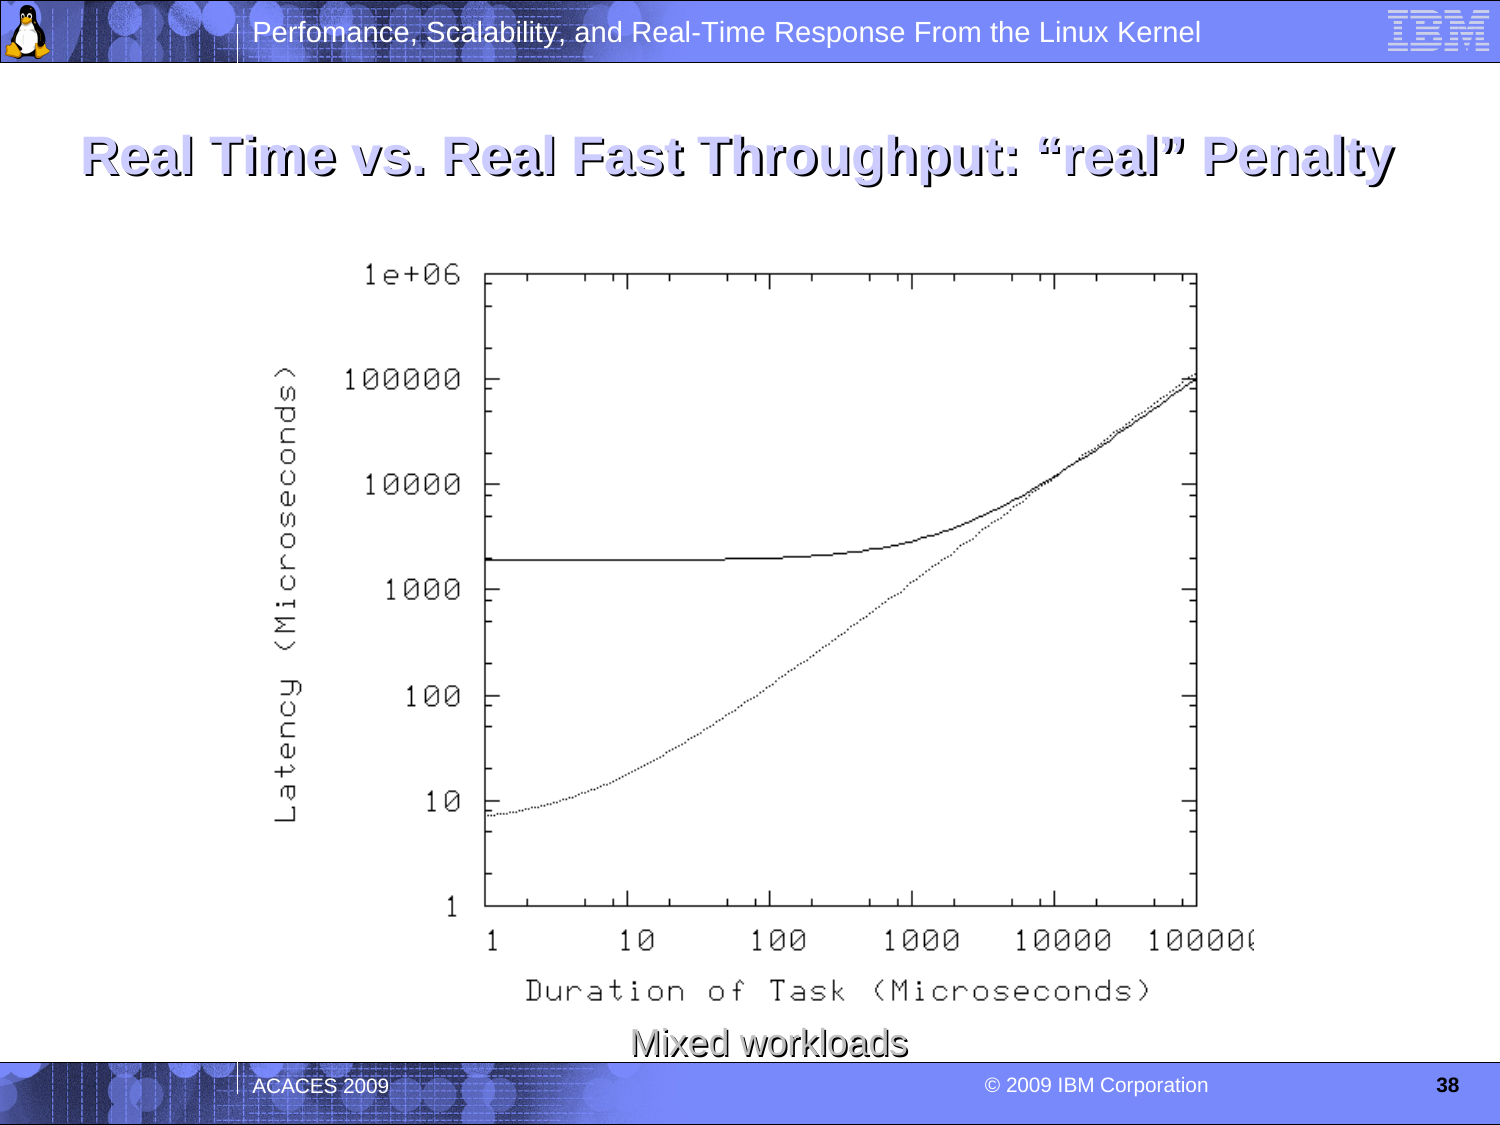

# Real Time vs. Real Fast Throughput: “real” Penalty
Mixed workloads
38